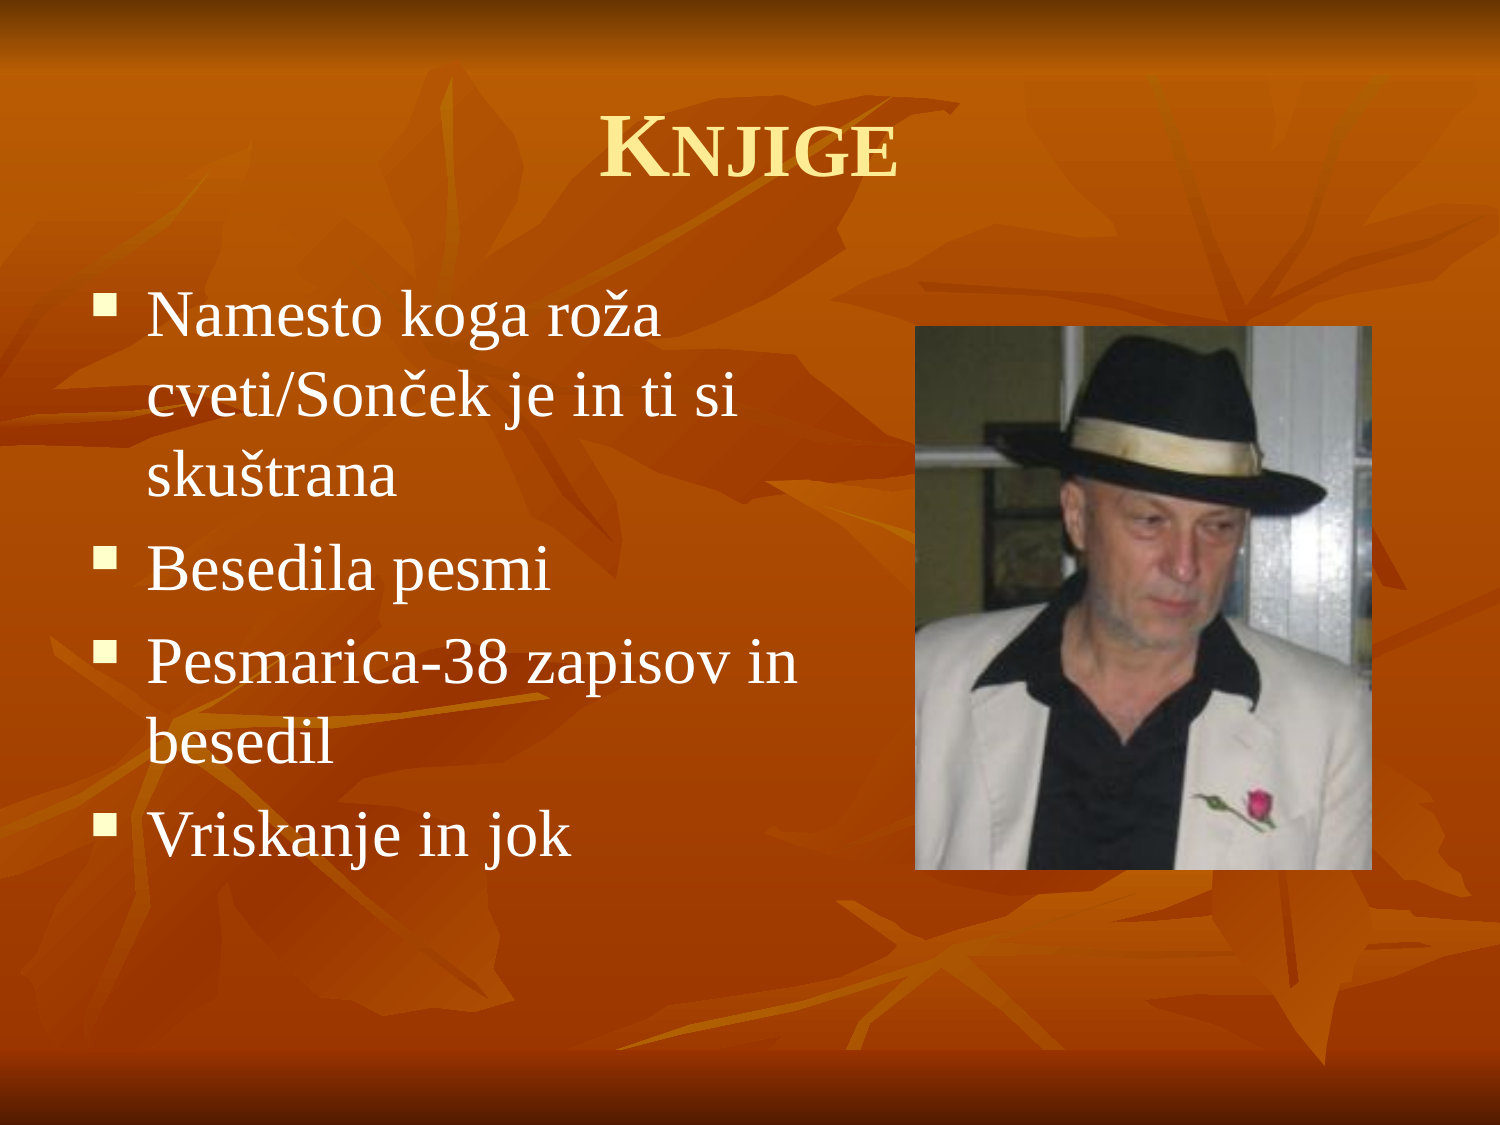

# KNJIGE
Namesto koga roža cveti/Sonček je in ti si skuštrana
Besedila pesmi
Pesmarica-38 zapisov in besedil
Vriskanje in jok